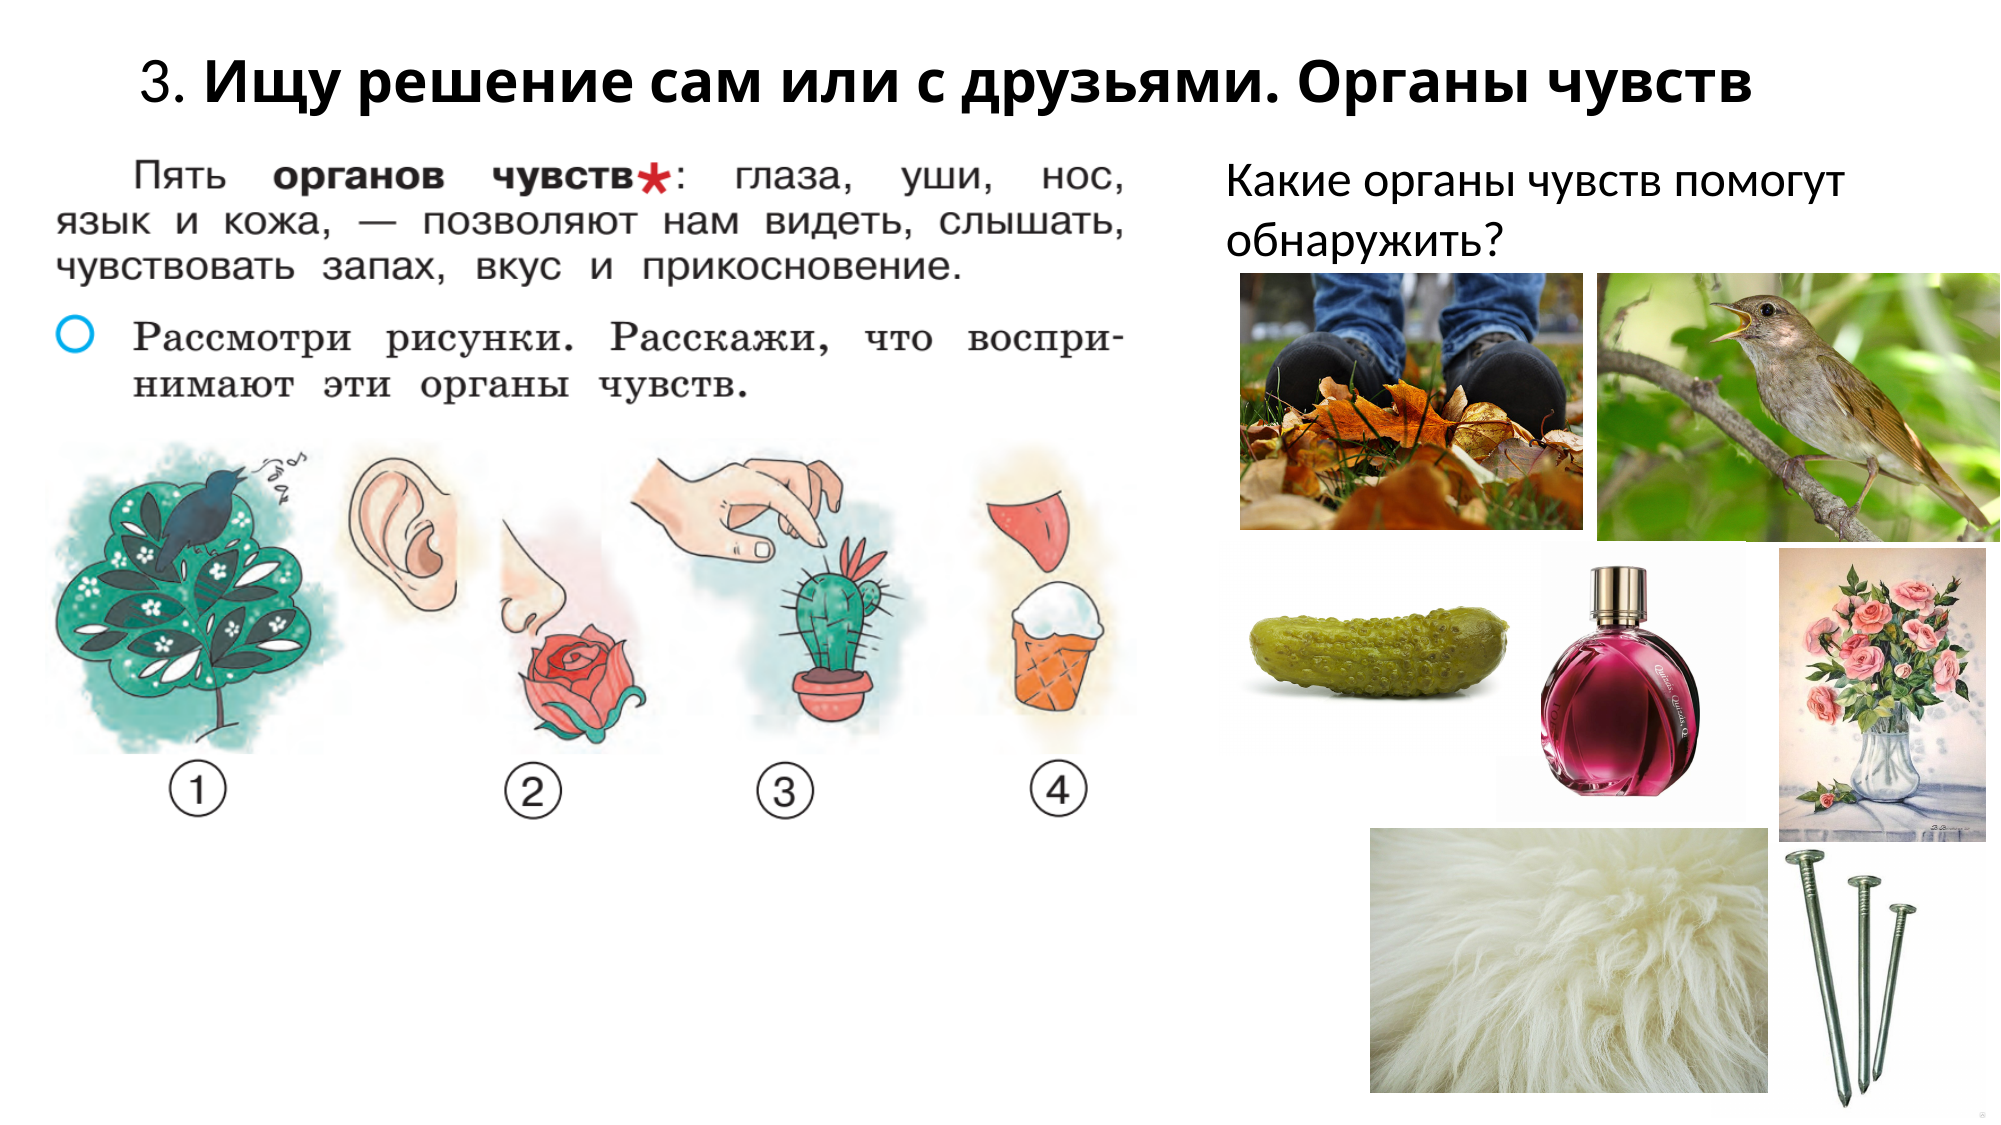

# 3. Ищу решение сам или с друзьями. Органы чувств
Какие органы чувств помогут
обнаружить?